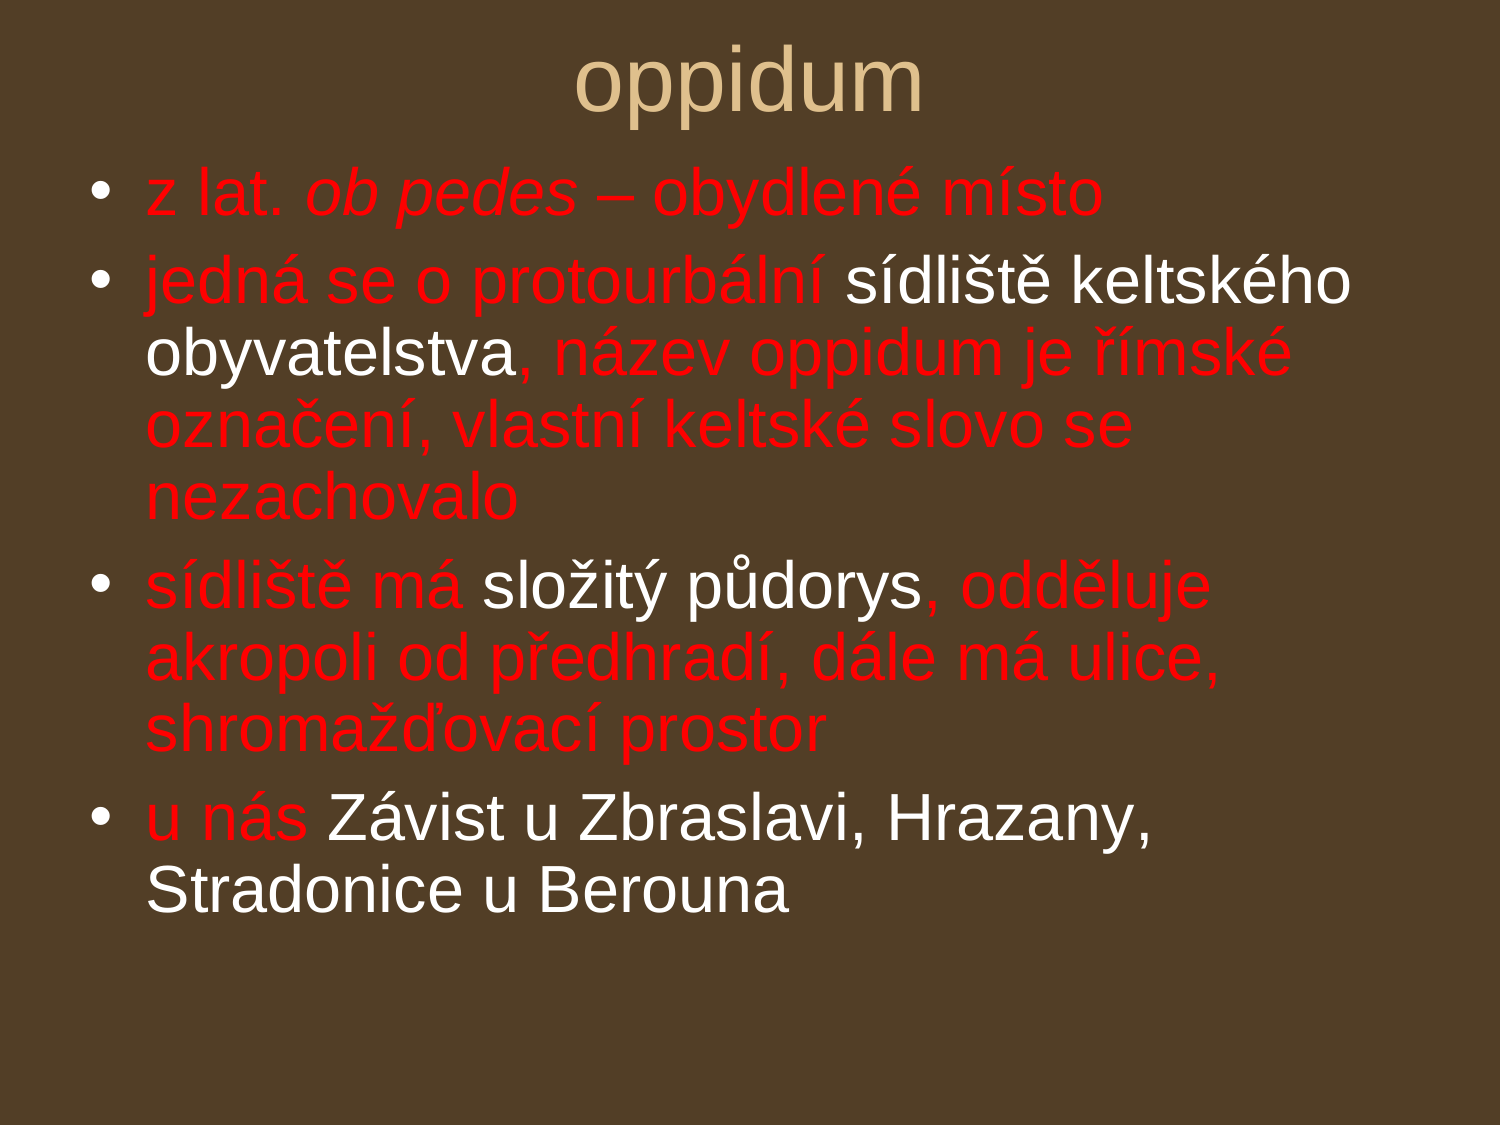

# oppidum
z lat. ob pedes – obydlené místo
jedná se o protourbální sídliště keltského obyvatelstva, název oppidum je římské označení, vlastní keltské slovo se nezachovalo
sídliště má složitý půdorys, odděluje akropoli od předhradí, dále má ulice, shromažďovací prostor
u nás Závist u Zbraslavi, Hrazany, Stradonice u Berouna